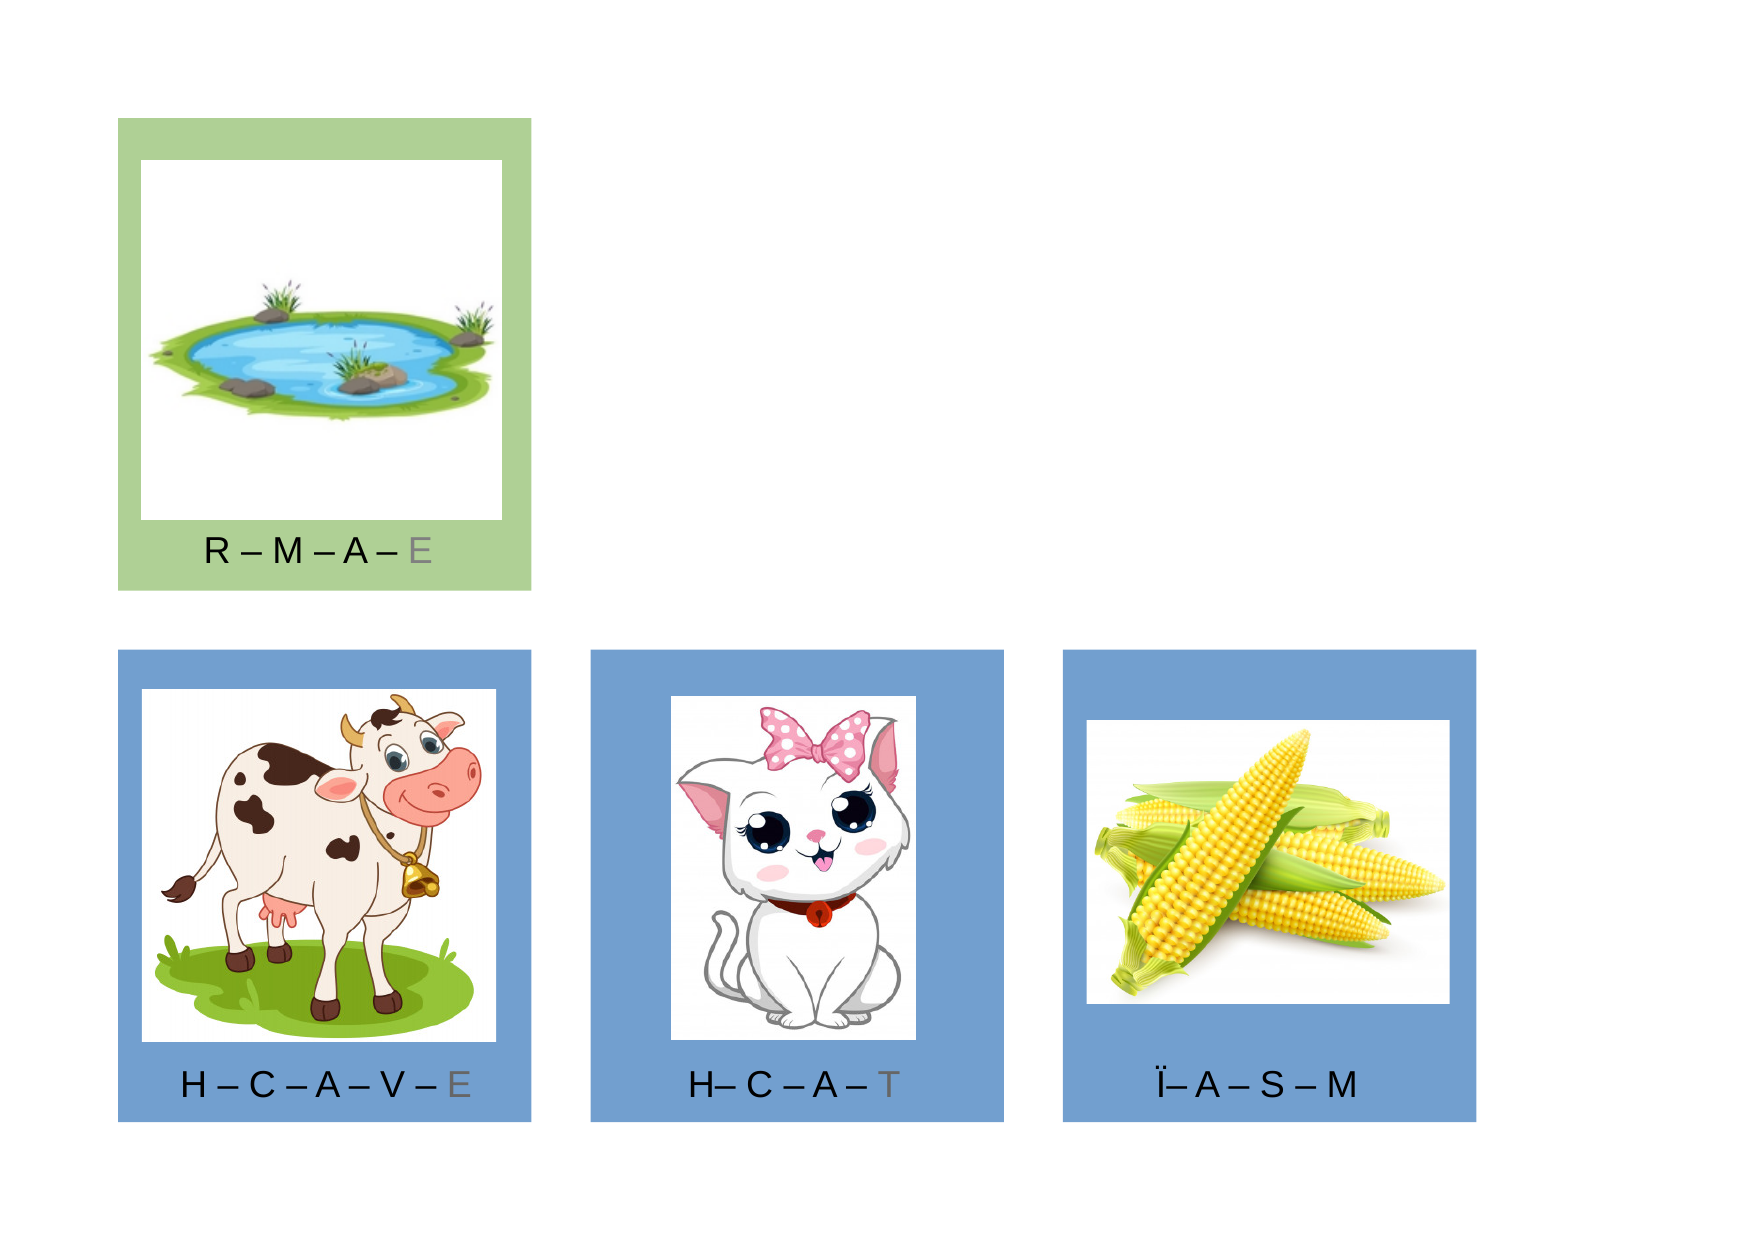

R – M – A – E
H – C – A – V – E
H– C – A – T
Ï– A – S – M